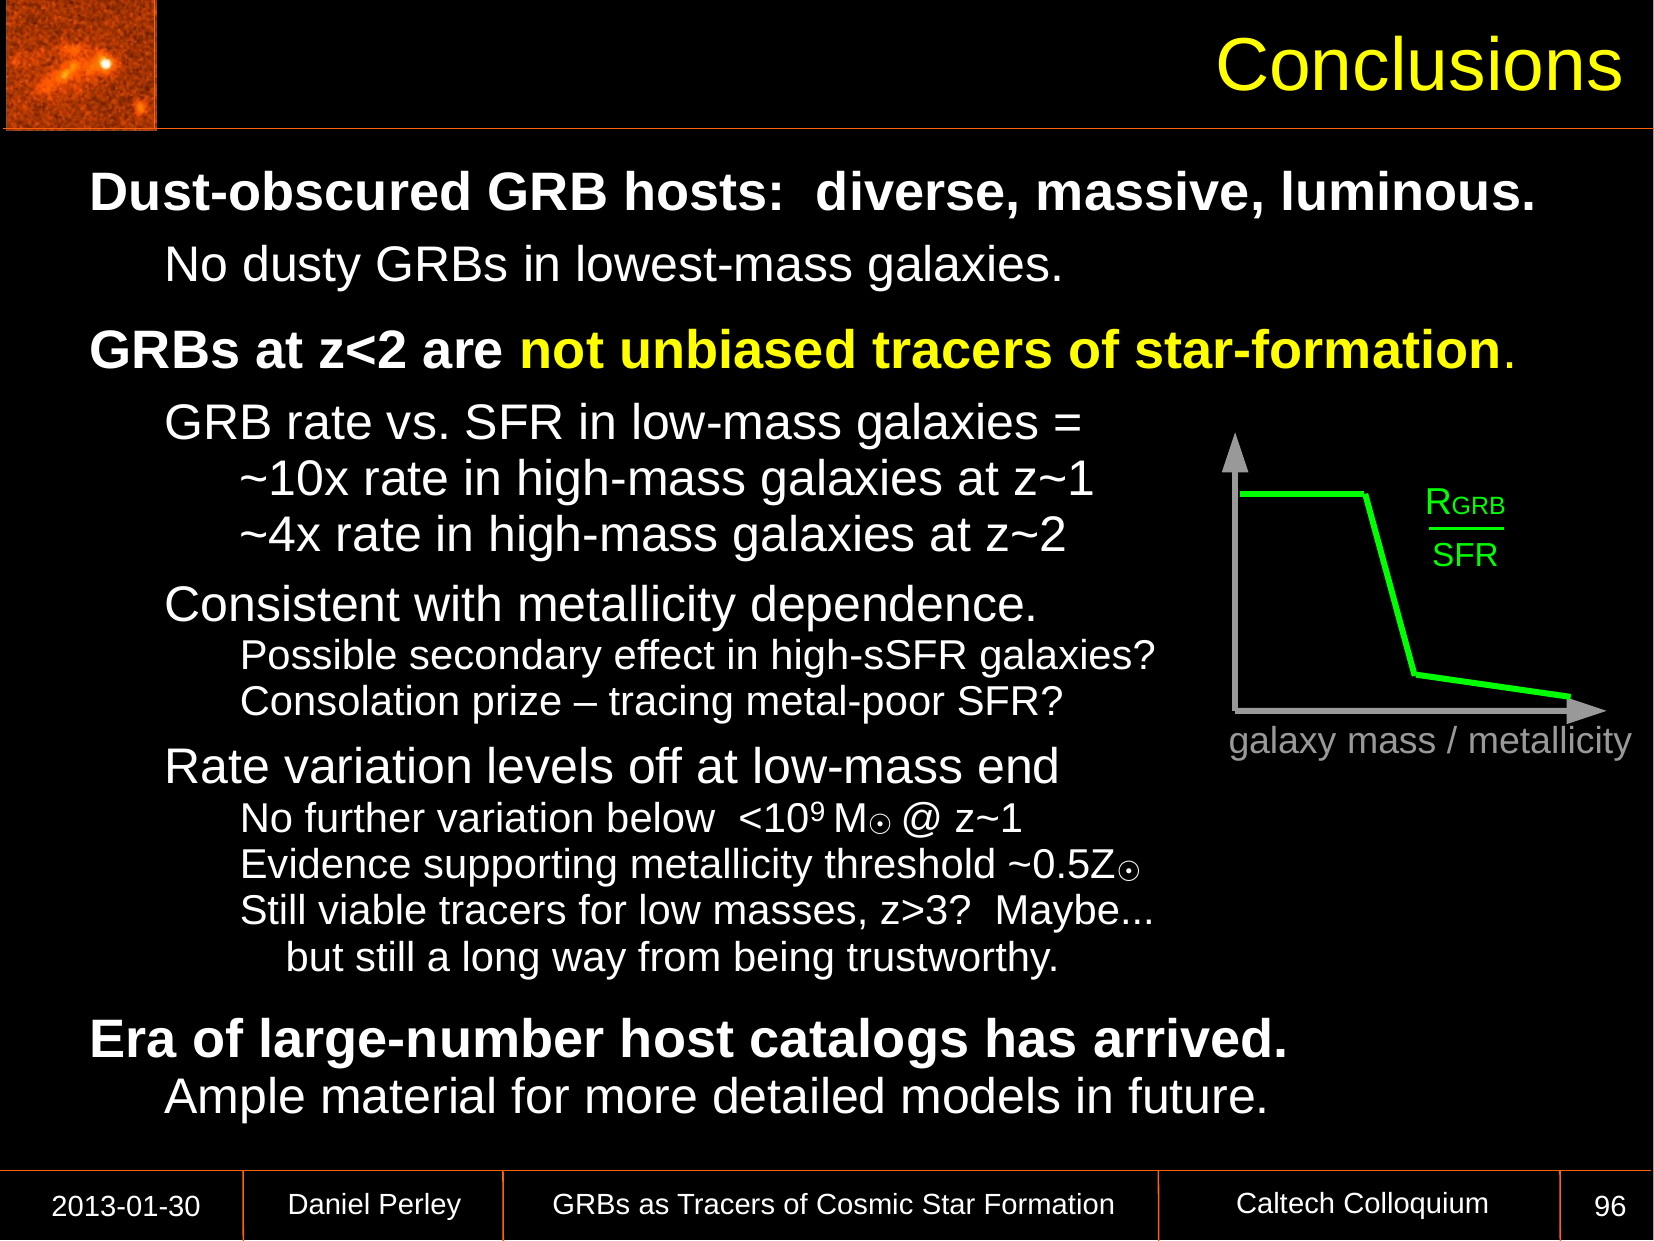

# Conclusions
Dust-obscured GRB hosts: diverse, massive, luminous.
	No dusty GRBs in lowest-mass galaxies.
GRBs at z<2 are not unbiased tracers of star-formation.
	GRB rate vs. SFR in low-mass galaxies =
		~10x rate in high-mass galaxies at z~1
		~4x rate in high-mass galaxies at z~2
	Consistent with metallicity dependence.
		Possible secondary effect in high-sSFR galaxies?
		Consolation prize – tracing metal-poor SFR?
	Rate variation levels off at low-mass end
		No further variation below <109 M☉ @ z~1
		Evidence supporting metallicity threshold ~0.5Z☉
		Still viable tracers for low masses, z>3? Maybe...
		 but still a long way from being trustworthy.
Era of large-number host catalogs has arrived.
	Ample material for more detailed models in future.
RGRB
SFR
galaxy mass / metallicity
2013-01-30
96